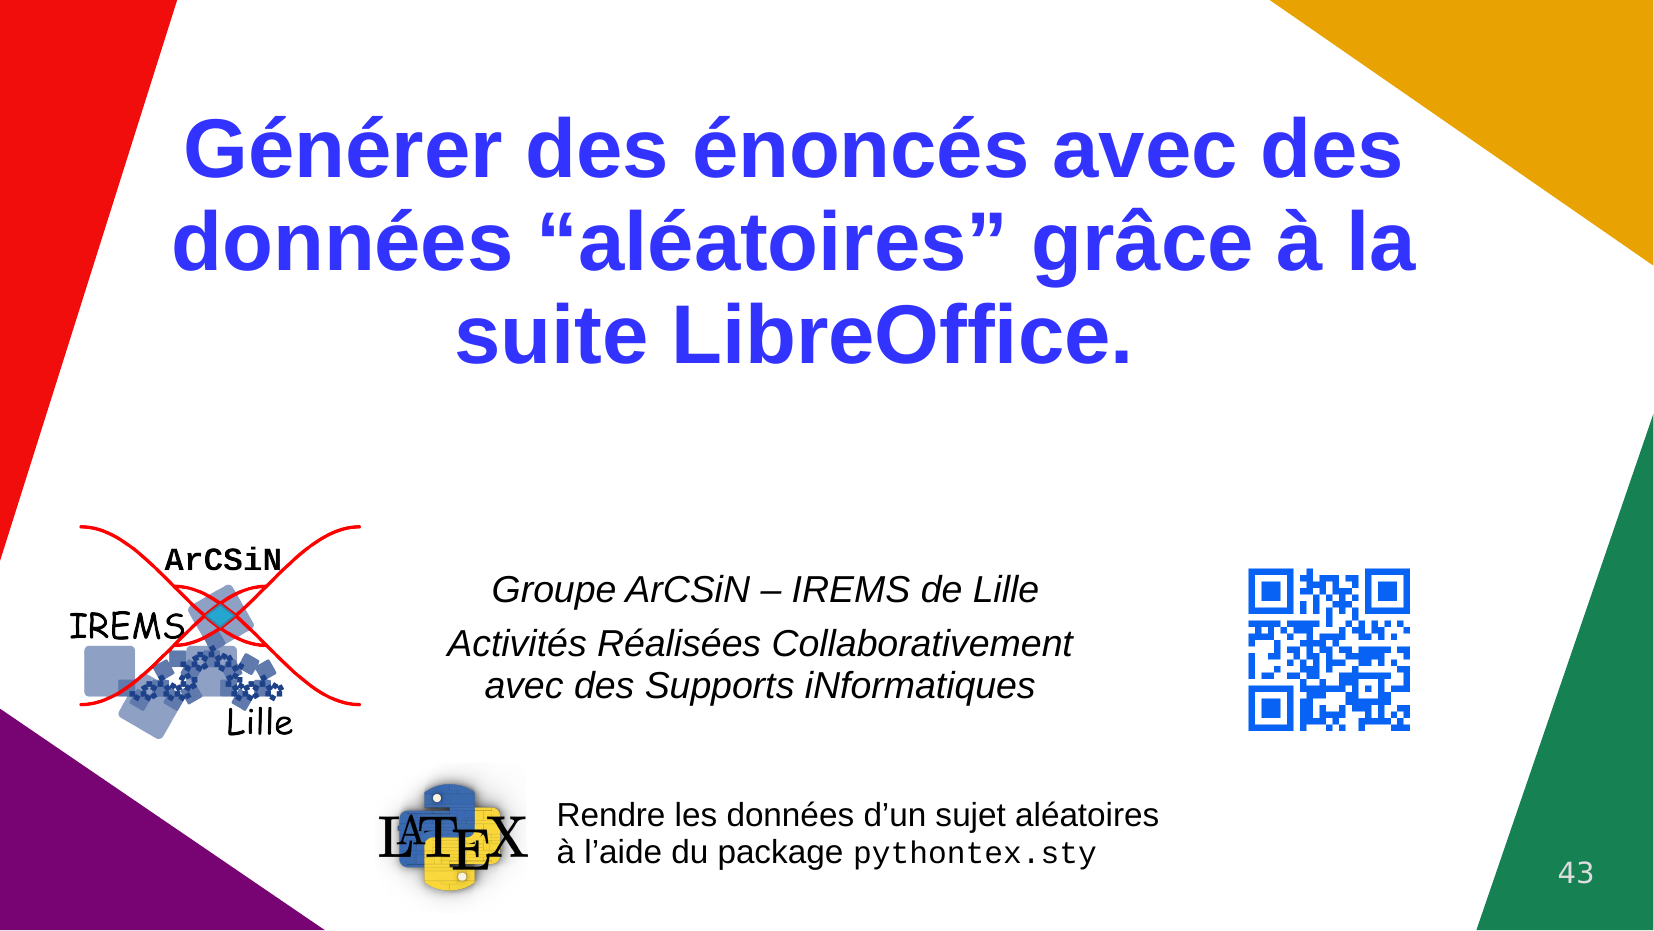

Générer des énoncés avec des données “aléatoires” grâce à la suite LibreOffice.
Groupe ArCSiN – IREMS de Lille
Activités Réalisées Collaborativement
avec des Supports iNformatiques
Rendre les données d’un sujet aléatoires
à l’aide du package pythontex.sty
43